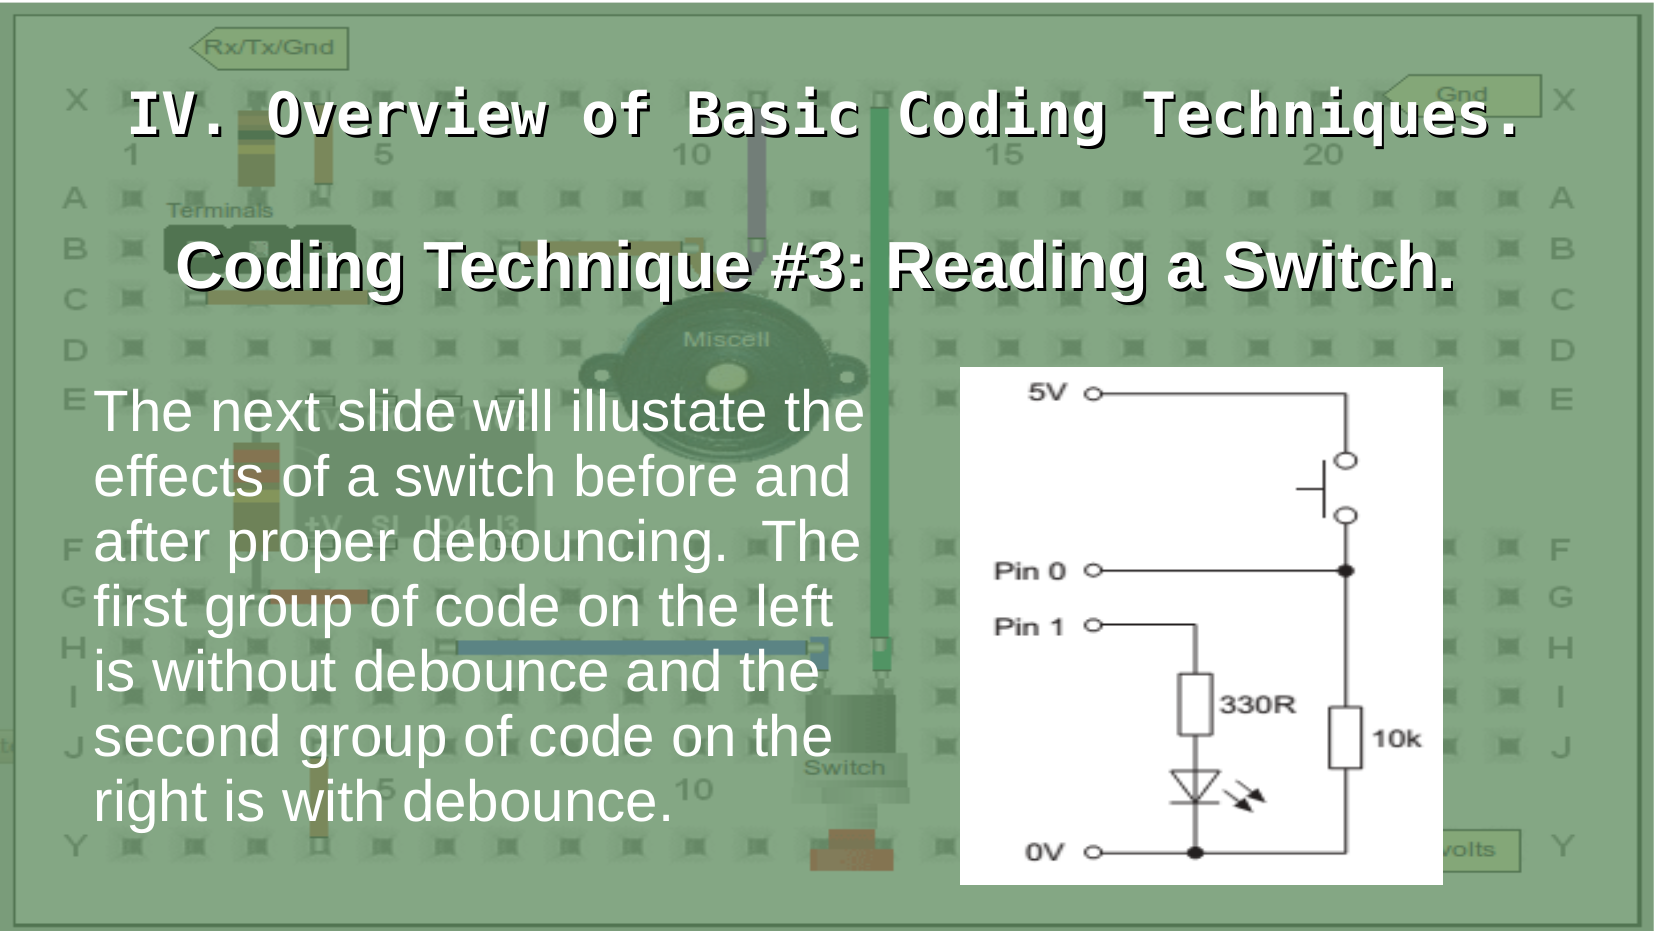

# IV. Overview of Basic Coding Techniques.
Coding Technique #3: Reading a Switch.
The next slide will illustate the effects of a switch before and after proper debouncing. The first group of code on the left is without debounce and the second group of code on the right is with debounce.